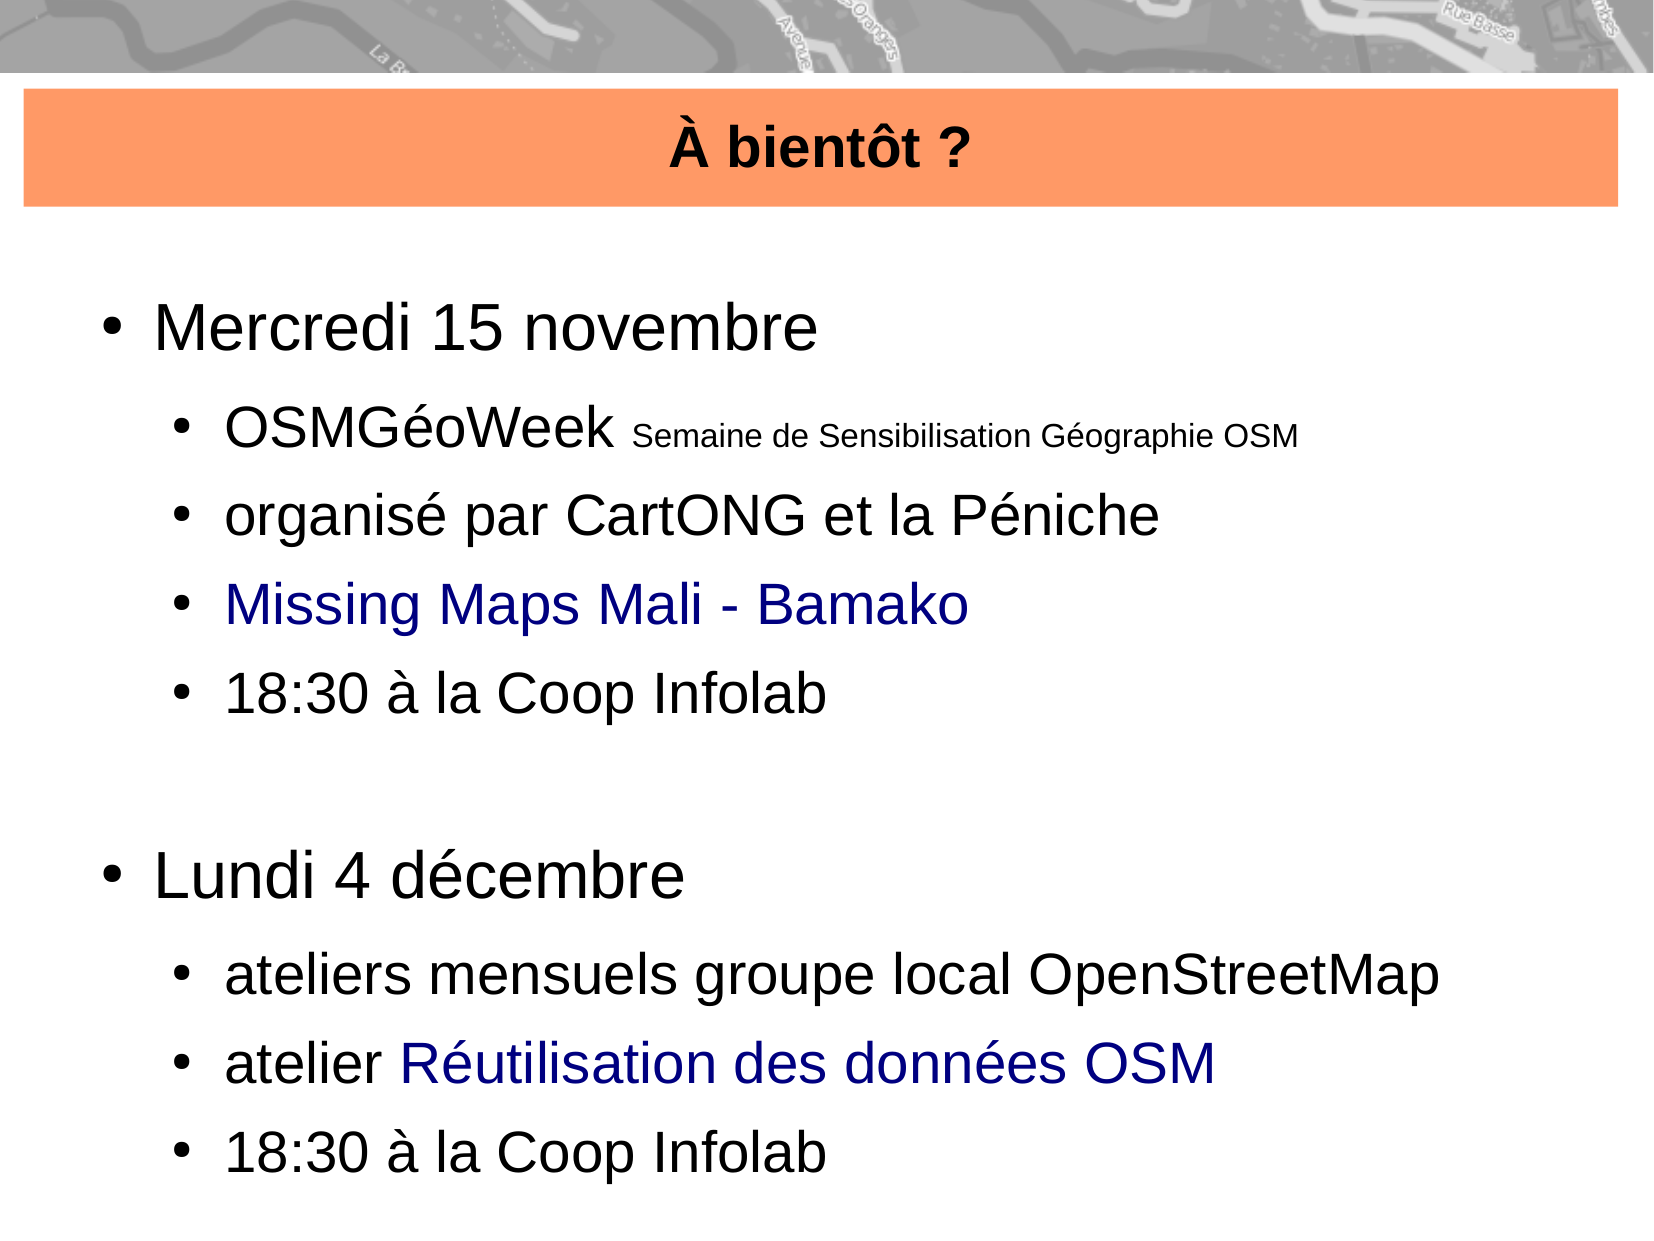

| | | | |
| --- | --- | --- | --- |
À bientôt ?
# Mercredi 15 novembre
OSMGéoWeek Semaine de Sensibilisation Géographie OSM
organisé par CartONG et la Péniche
Missing Maps Mali - Bamako
18:30 à la Coop Infolab
Lundi 4 décembre
ateliers mensuels groupe local OpenStreetMap
atelier Réutilisation des données OSM
18:30 à la Coop Infolab